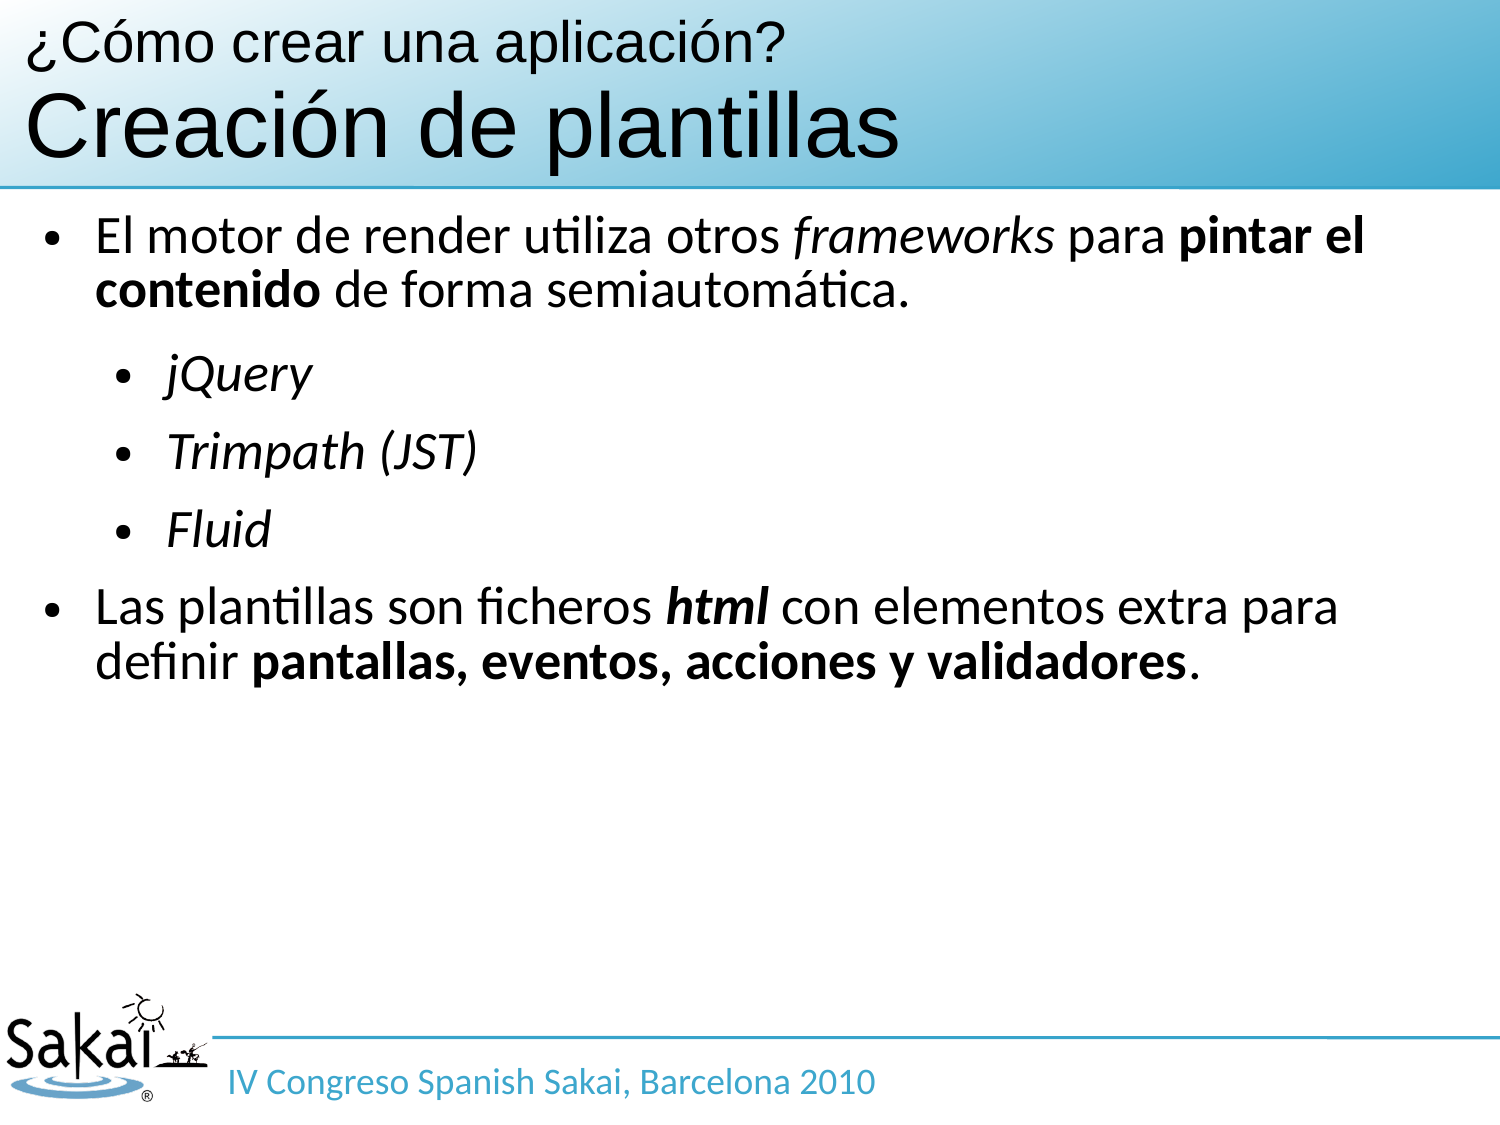

# ¿Cómo crear una aplicación? Creación de plantillas
El motor de render utiliza otros frameworks para pintar el contenido de forma semiautomática.
jQuery
Trimpath (JST)
Fluid
Las plantillas son ficheros html con elementos extra para definir pantallas, eventos, acciones y validadores.